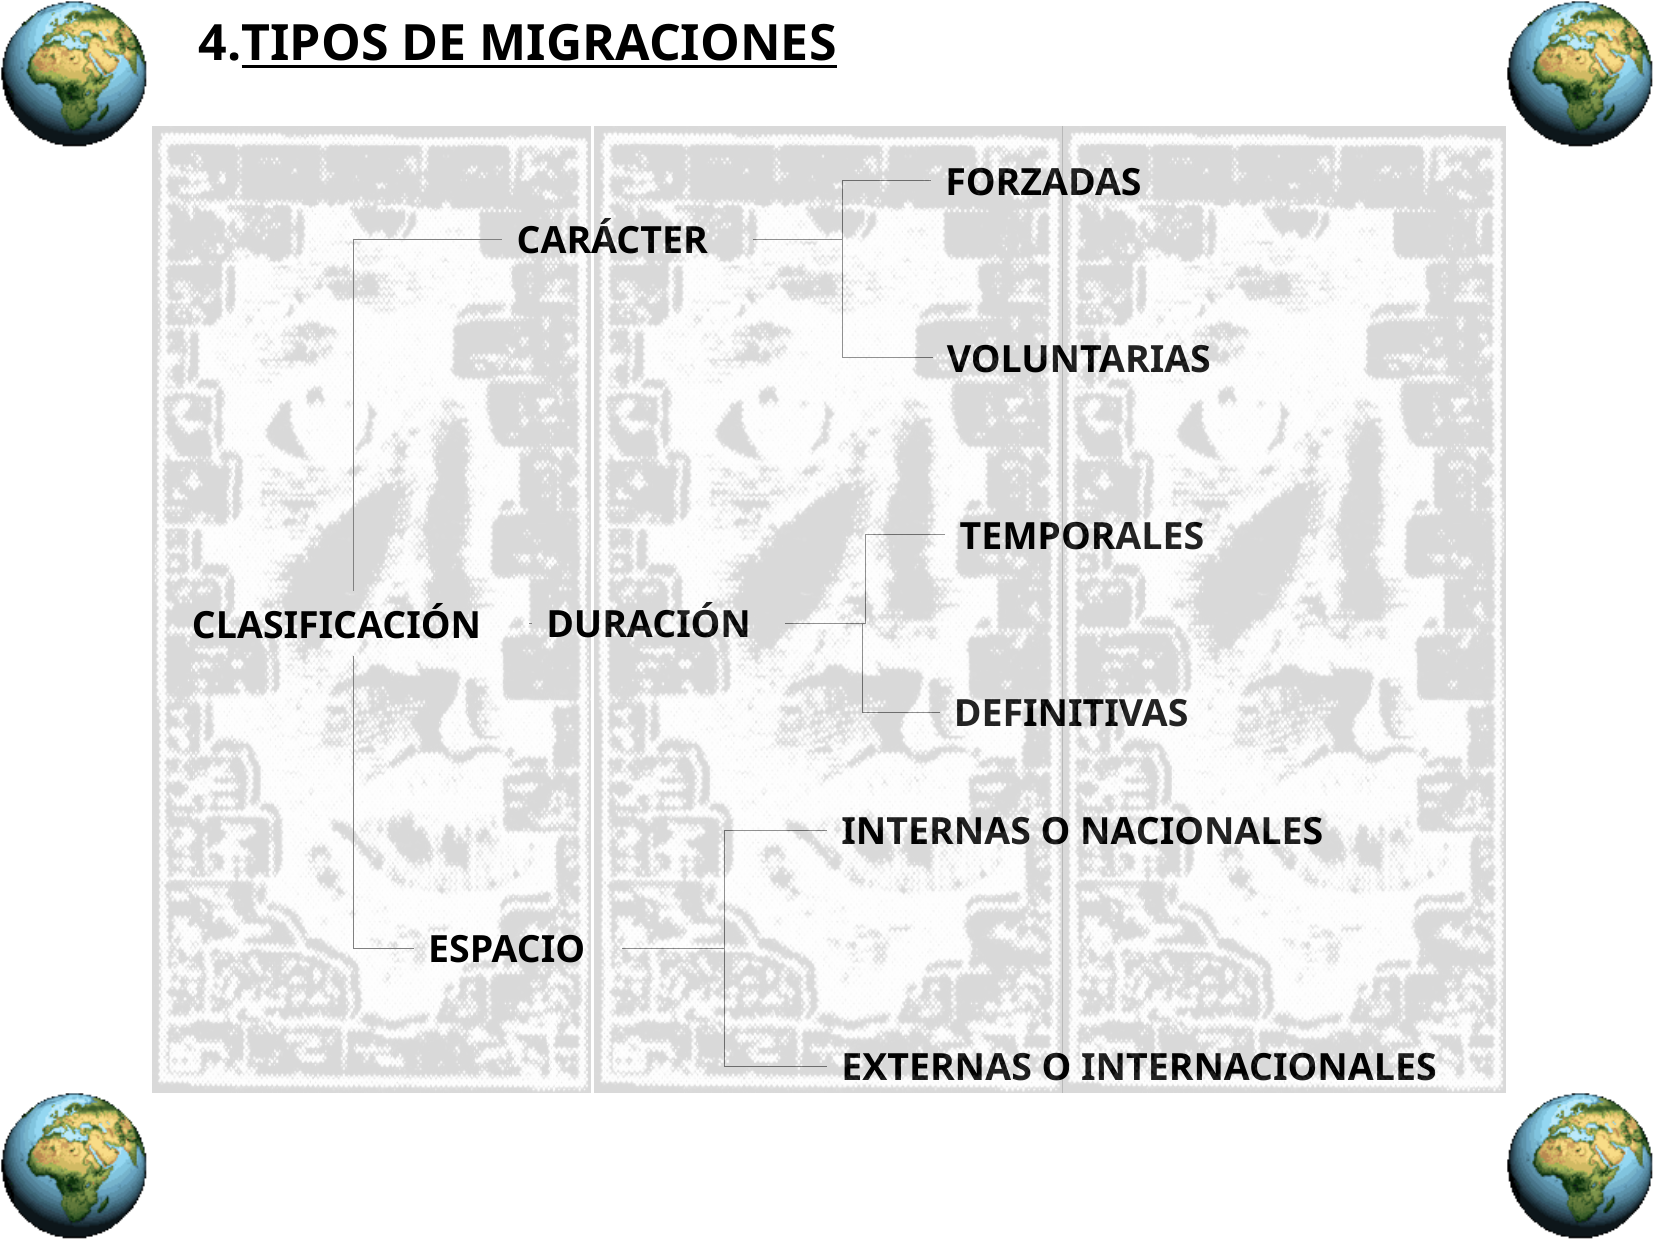

4.TIPOS DE MIGRACIONES
FORZADAS
CARÁCTER
VOLUNTARIAS
TEMPORALES
DURACIÓN
CLASIFICACIÓN
DEFINITIVAS
INTERNAS O NACIONALES
ESPACIO
EXTERNAS O INTERNACIONALES